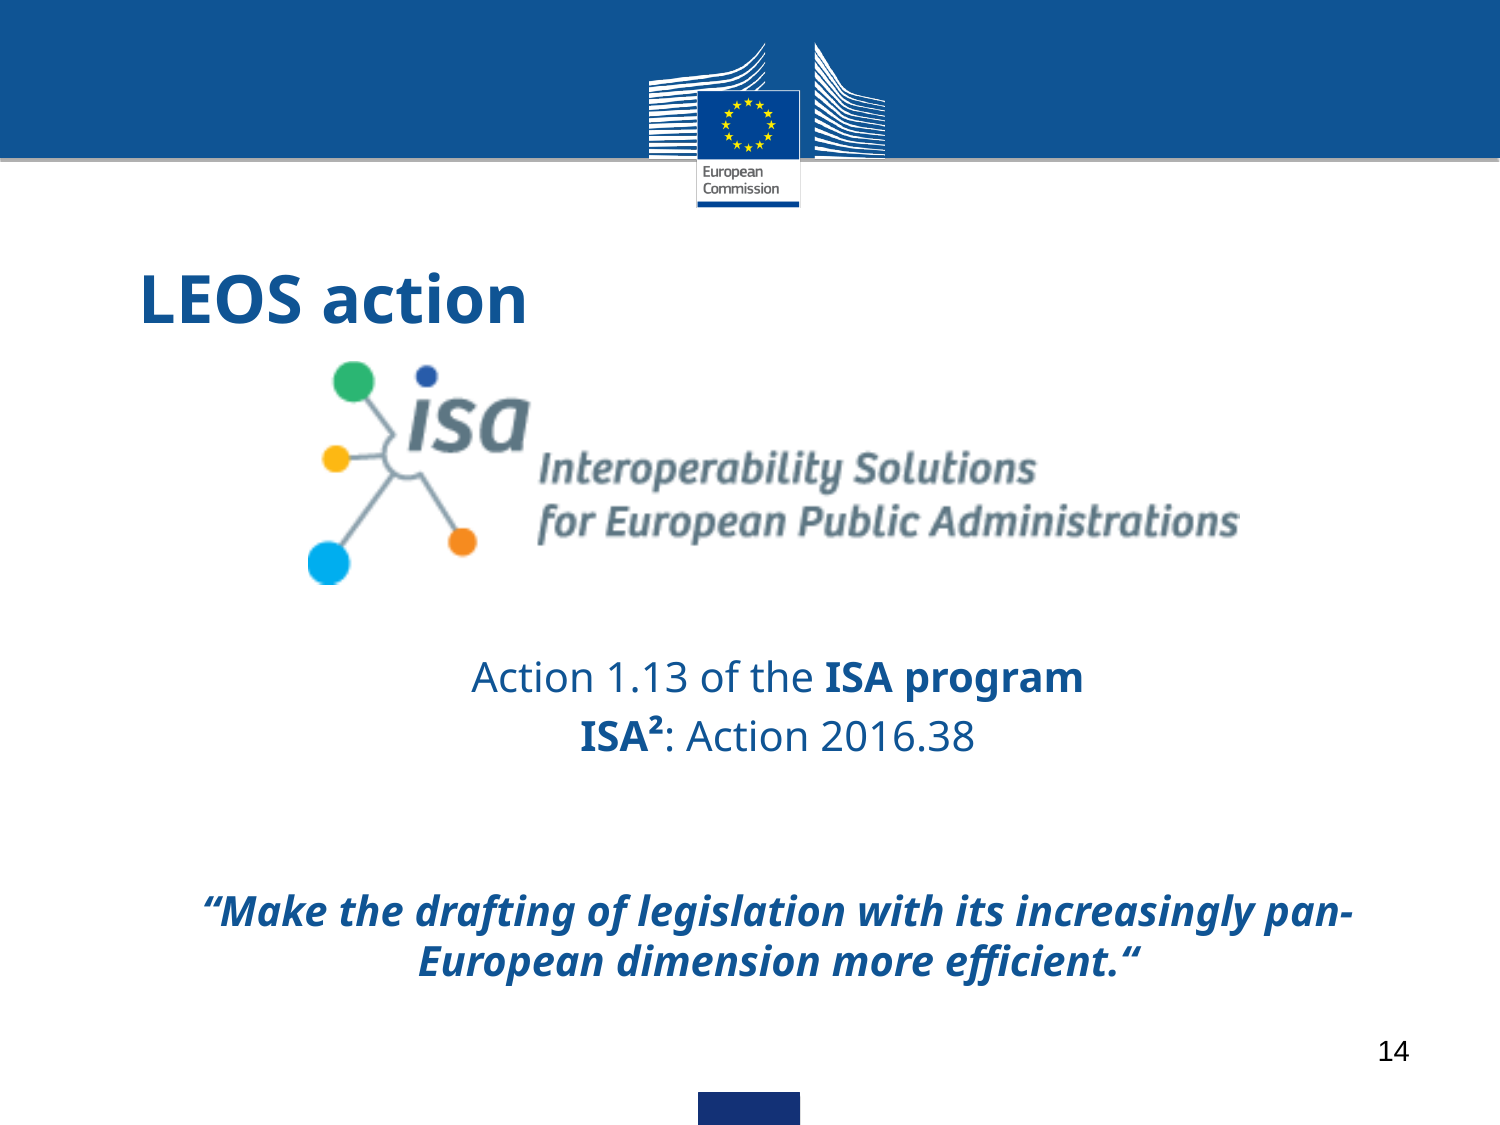

# LEOS action
Action 1.13 of the ISA program
ISA²: Action 2016.38
“Make the drafting of legislation with its increasingly pan-European dimension more efficient.“